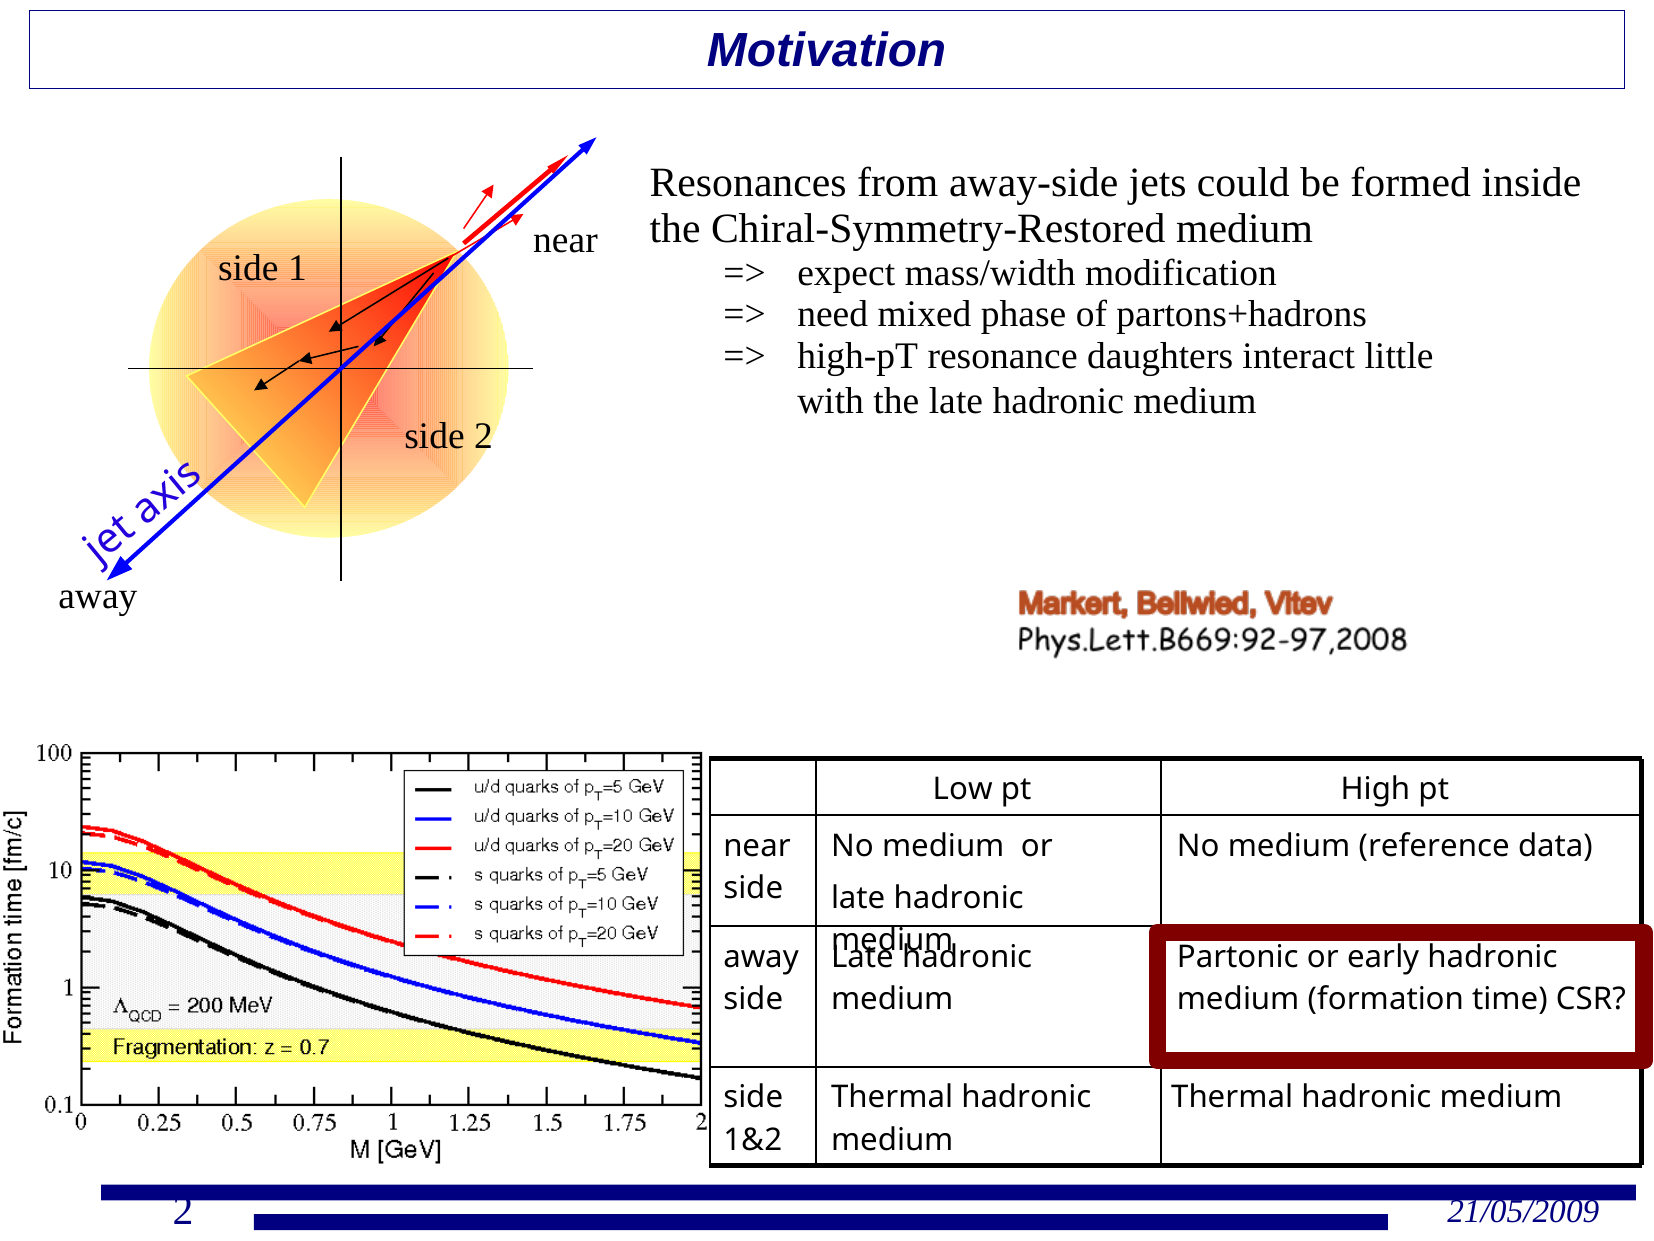

# Motivation
near
side 1
side 2
jet axis
away
Resonances from away-side jets could be formed inside
the Chiral-Symmetry-Restored medium
	=> 	expect mass/width modification
	=> 	need mixed phase of partons+hadrons
	=>	high-pT resonance daughters interact little
		with the late hadronic medium
Low pt
High pt
near side
No medium or
late hadronic medium
No medium (reference data)
away side
Late hadronic medium
Partonic or early hadronic medium (formation time) CSR?
side 1&2
Thermal hadronic medium
Thermal hadronic medium
2